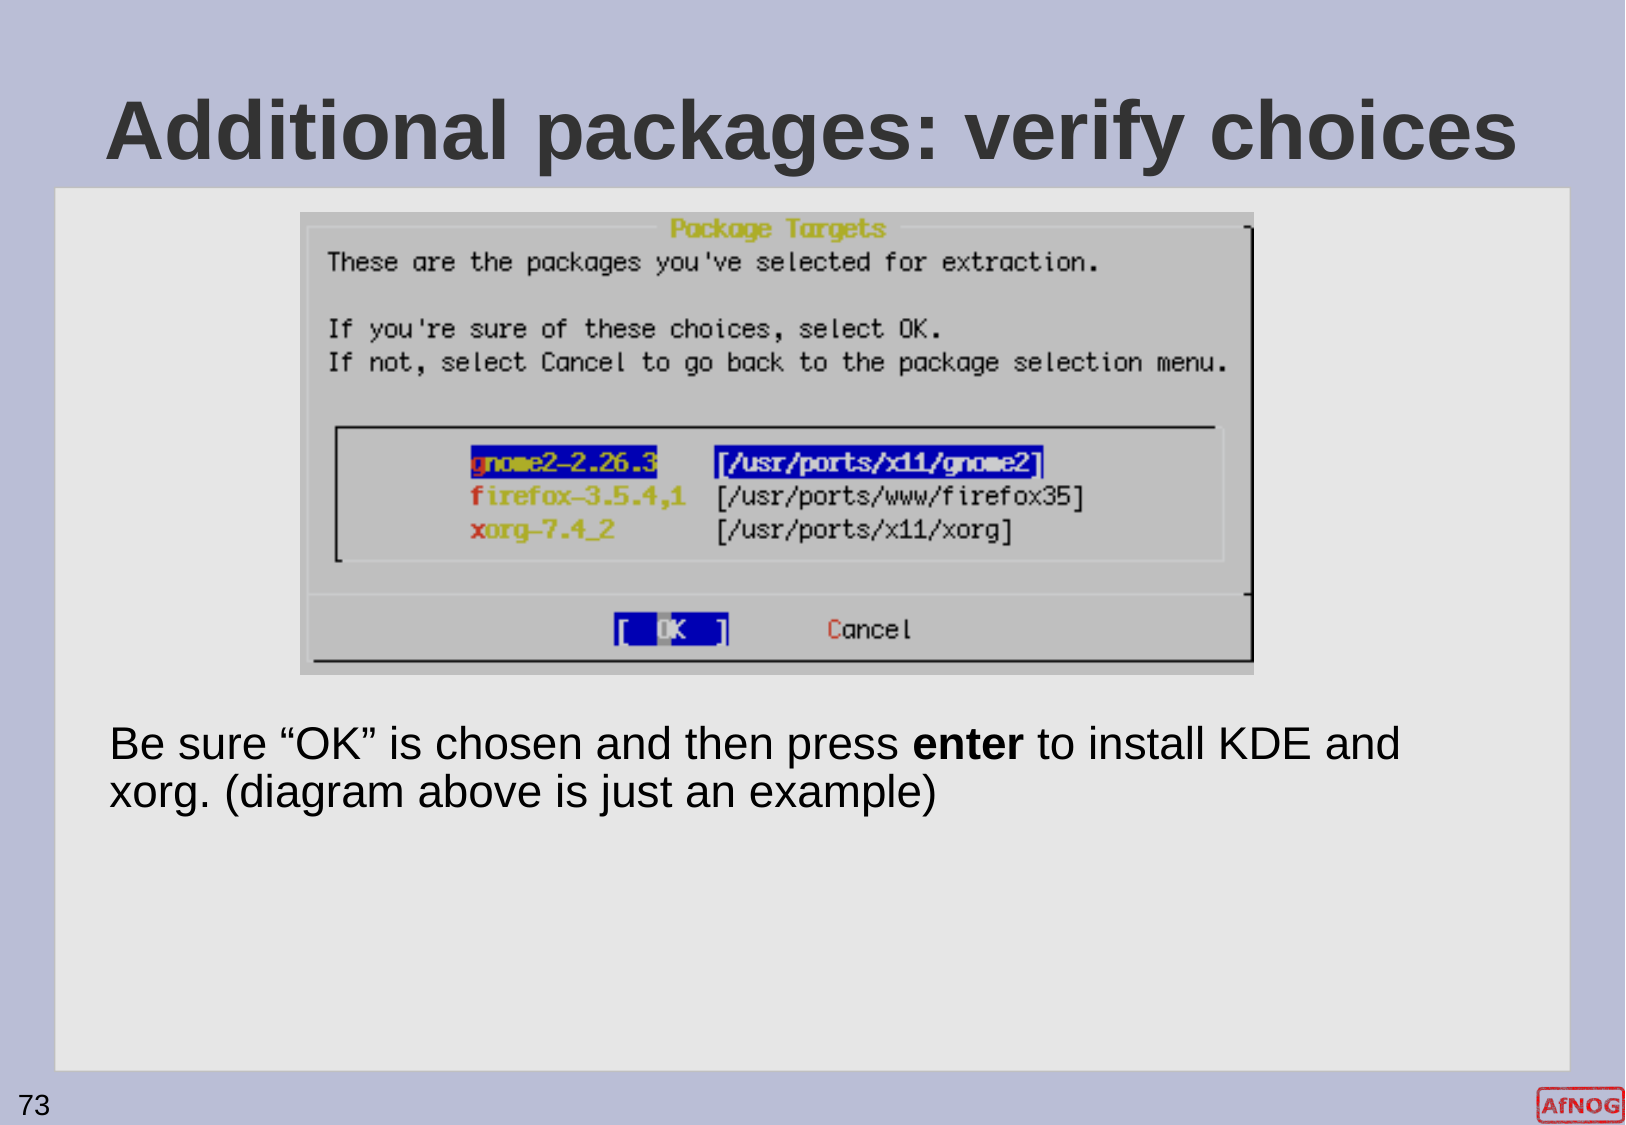

# Additional packages: verify choices
Be sure “OK” is chosen and then press enter to install KDE and xorg. (diagram above is just an example)